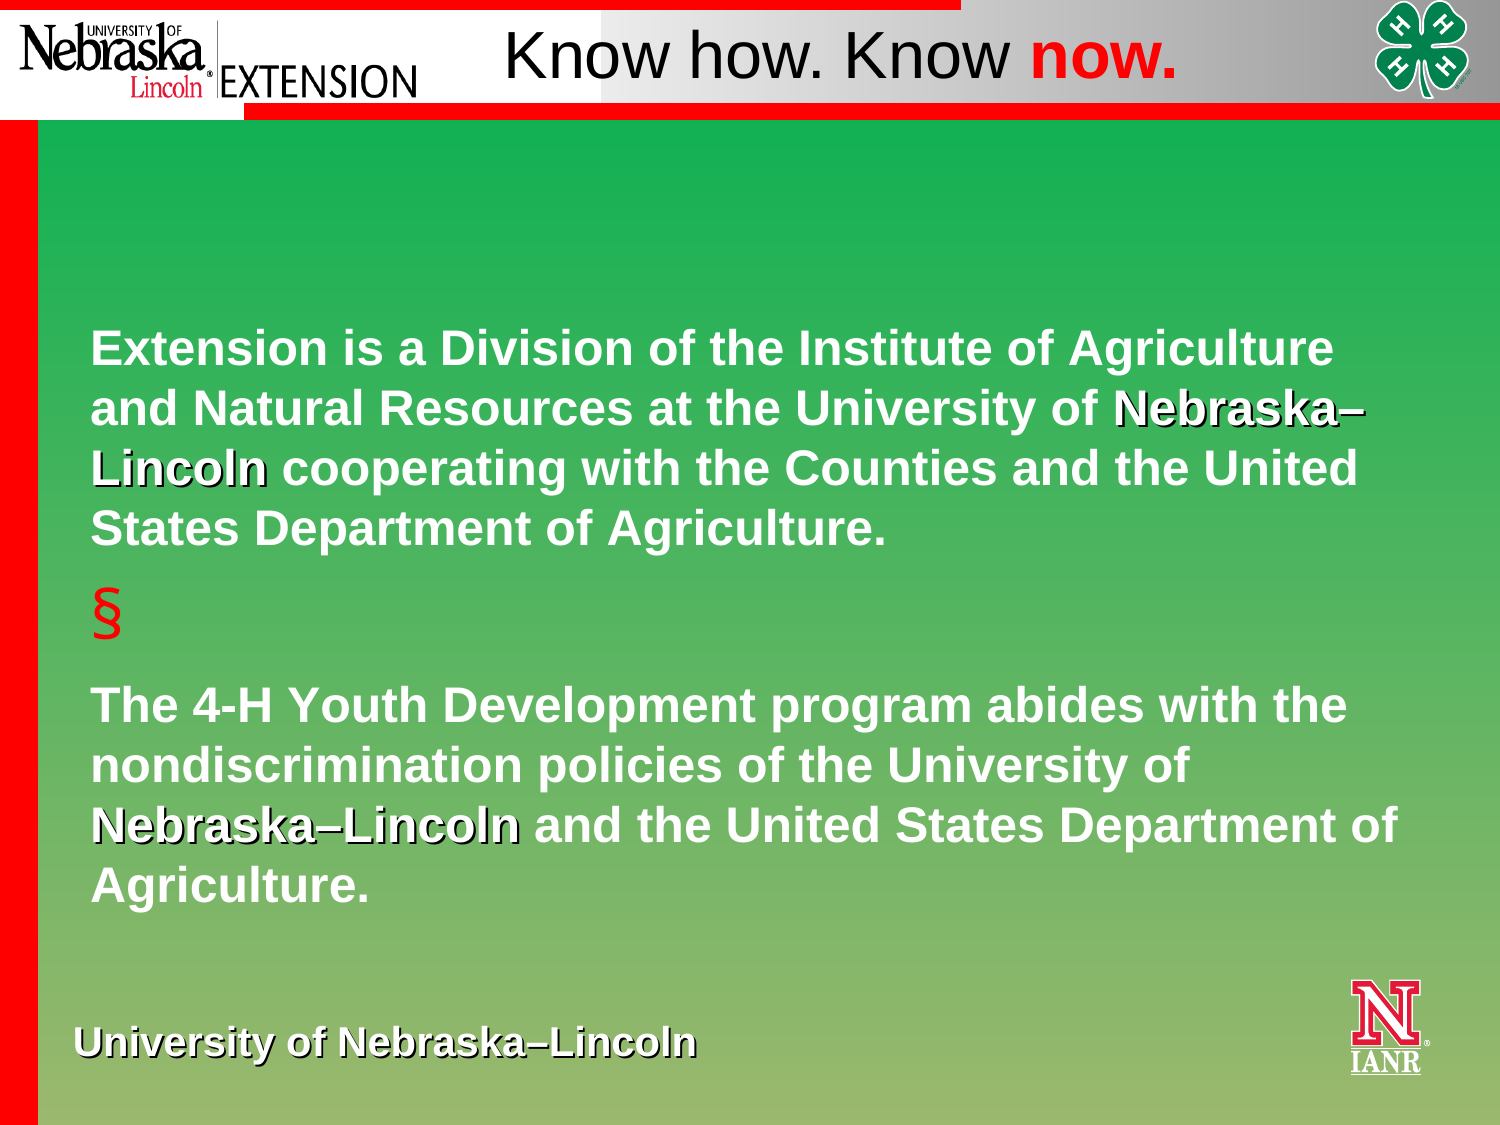

#
Extension is a Division of the Institute of Agriculture and Natural Resources at the University of Nebraska–Lincoln cooperating with the Counties and the United States Department of Agriculture.
The 4-H Youth Development program abides with the nondiscrimination policies of the University of Nebraska–Lincoln and the United States Department of Agriculture.